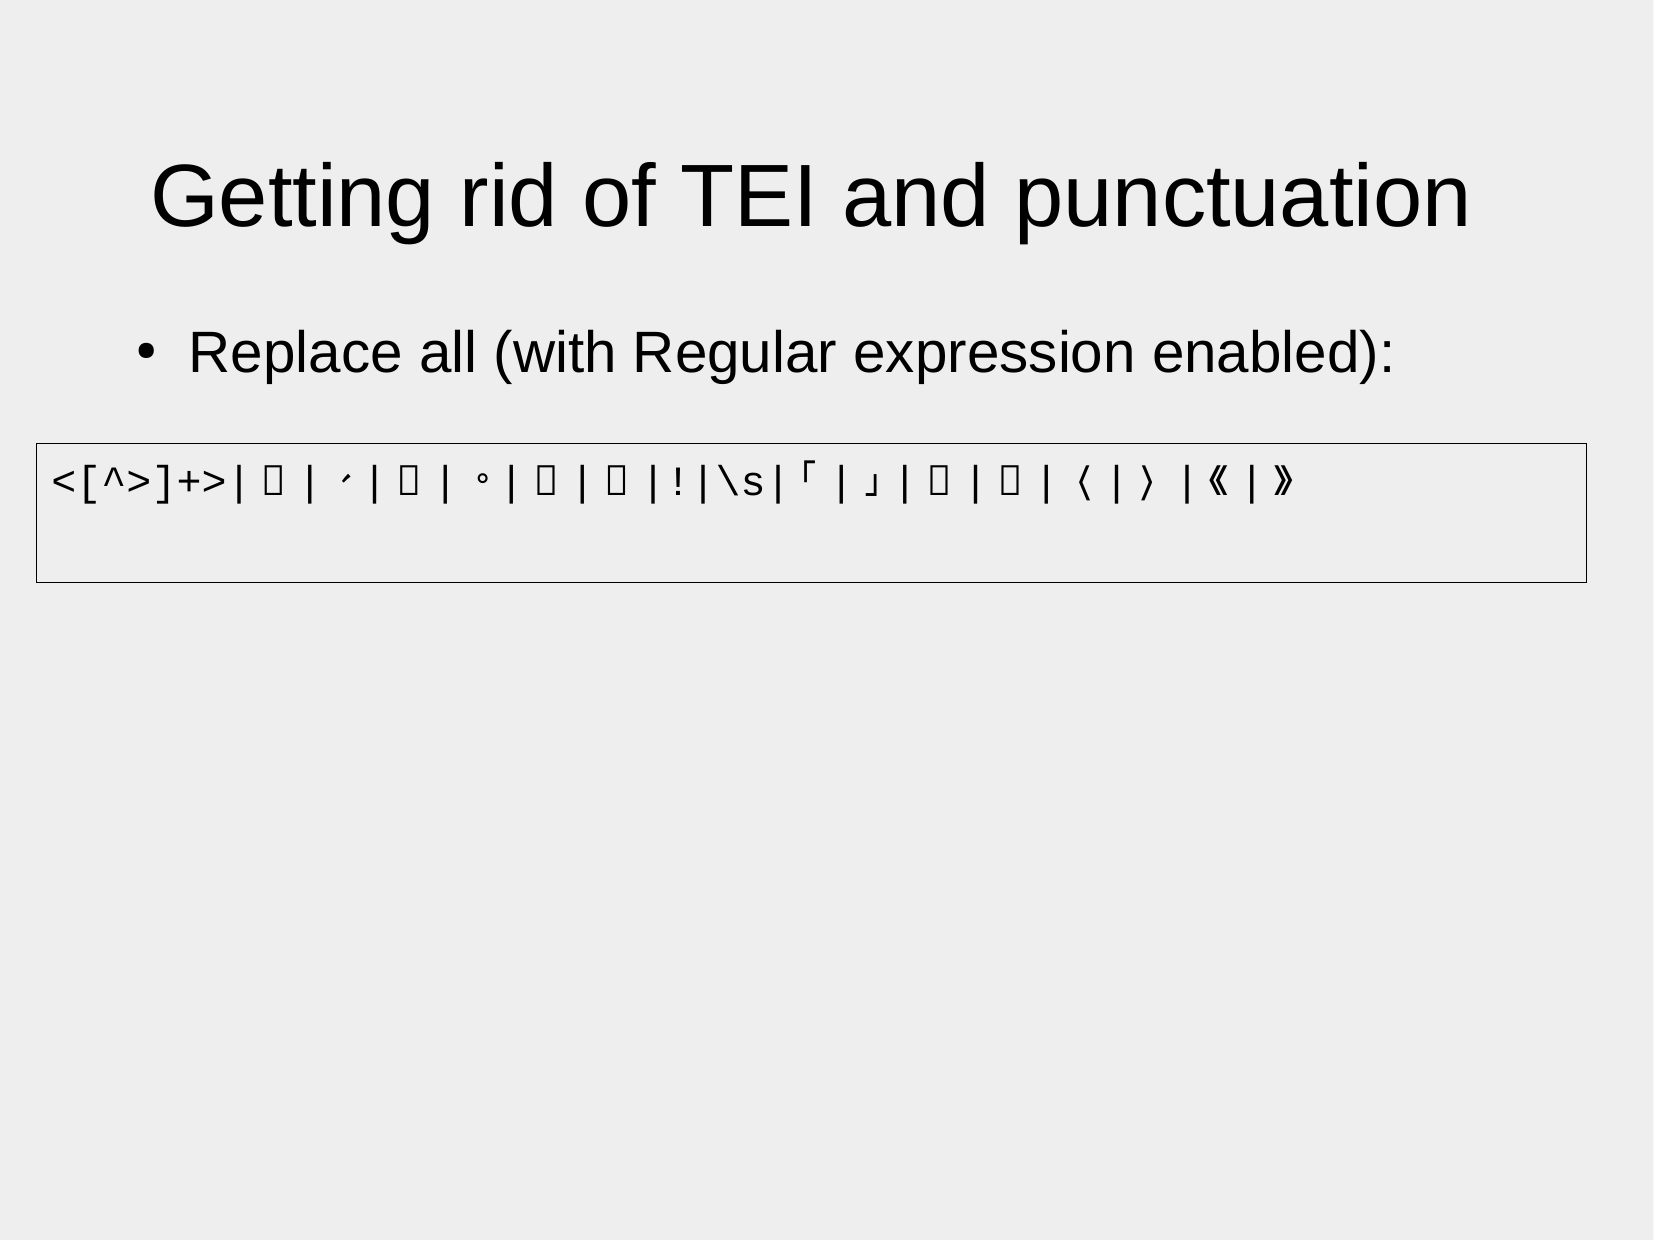

# Getting rid of TEI and punctuation
Replace all (with Regular expression enabled):
<[^>]+>|，|、|；|。|：|？|!|\s|「|」|（|）|〈|〉|《|》